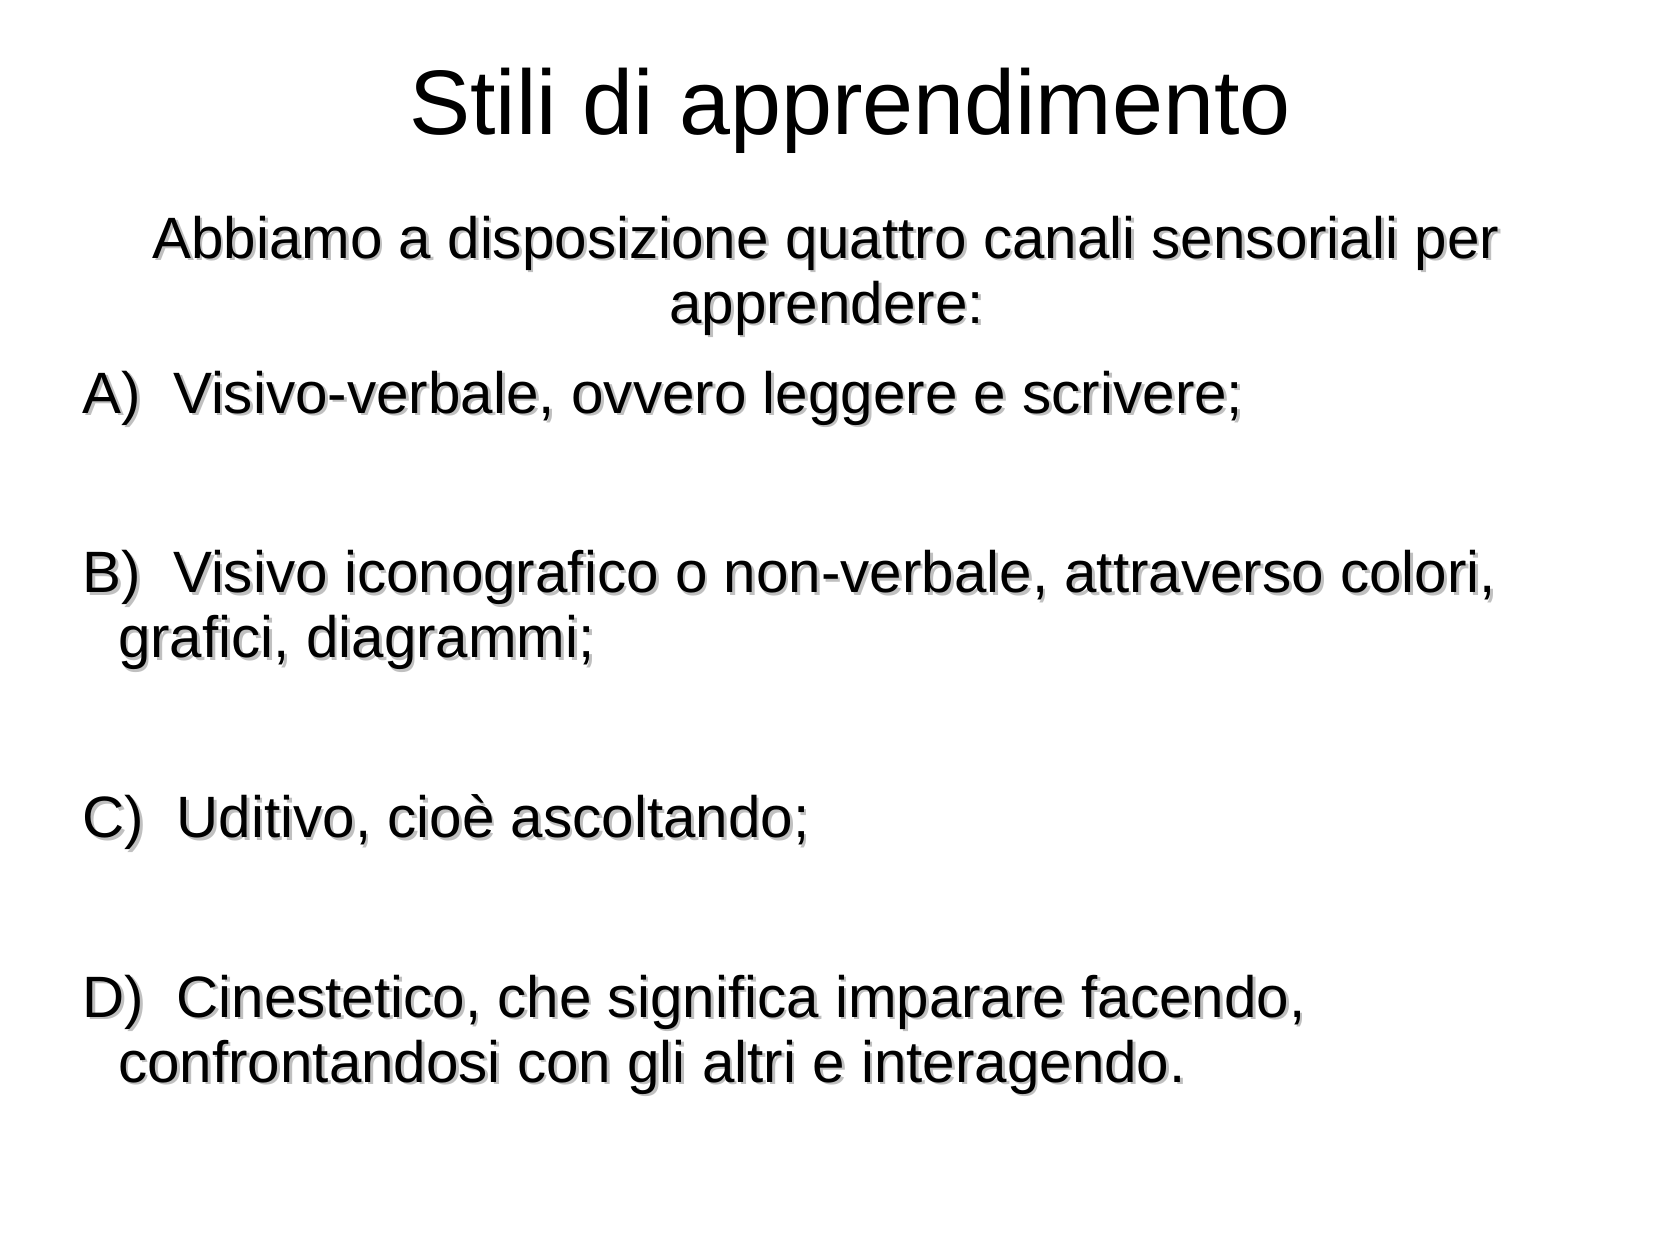

# Stili di apprendimento
Abbiamo a disposizione quattro canali sensoriali per apprendere:
 Visivo-verbale, ovvero leggere e scrivere;
 Visivo iconografico o non-verbale, attraverso colori, grafici, diagrammi;
 Uditivo, cioè ascoltando;
 Cinestetico, che significa imparare facendo, confrontandosi con gli altri e interagendo.